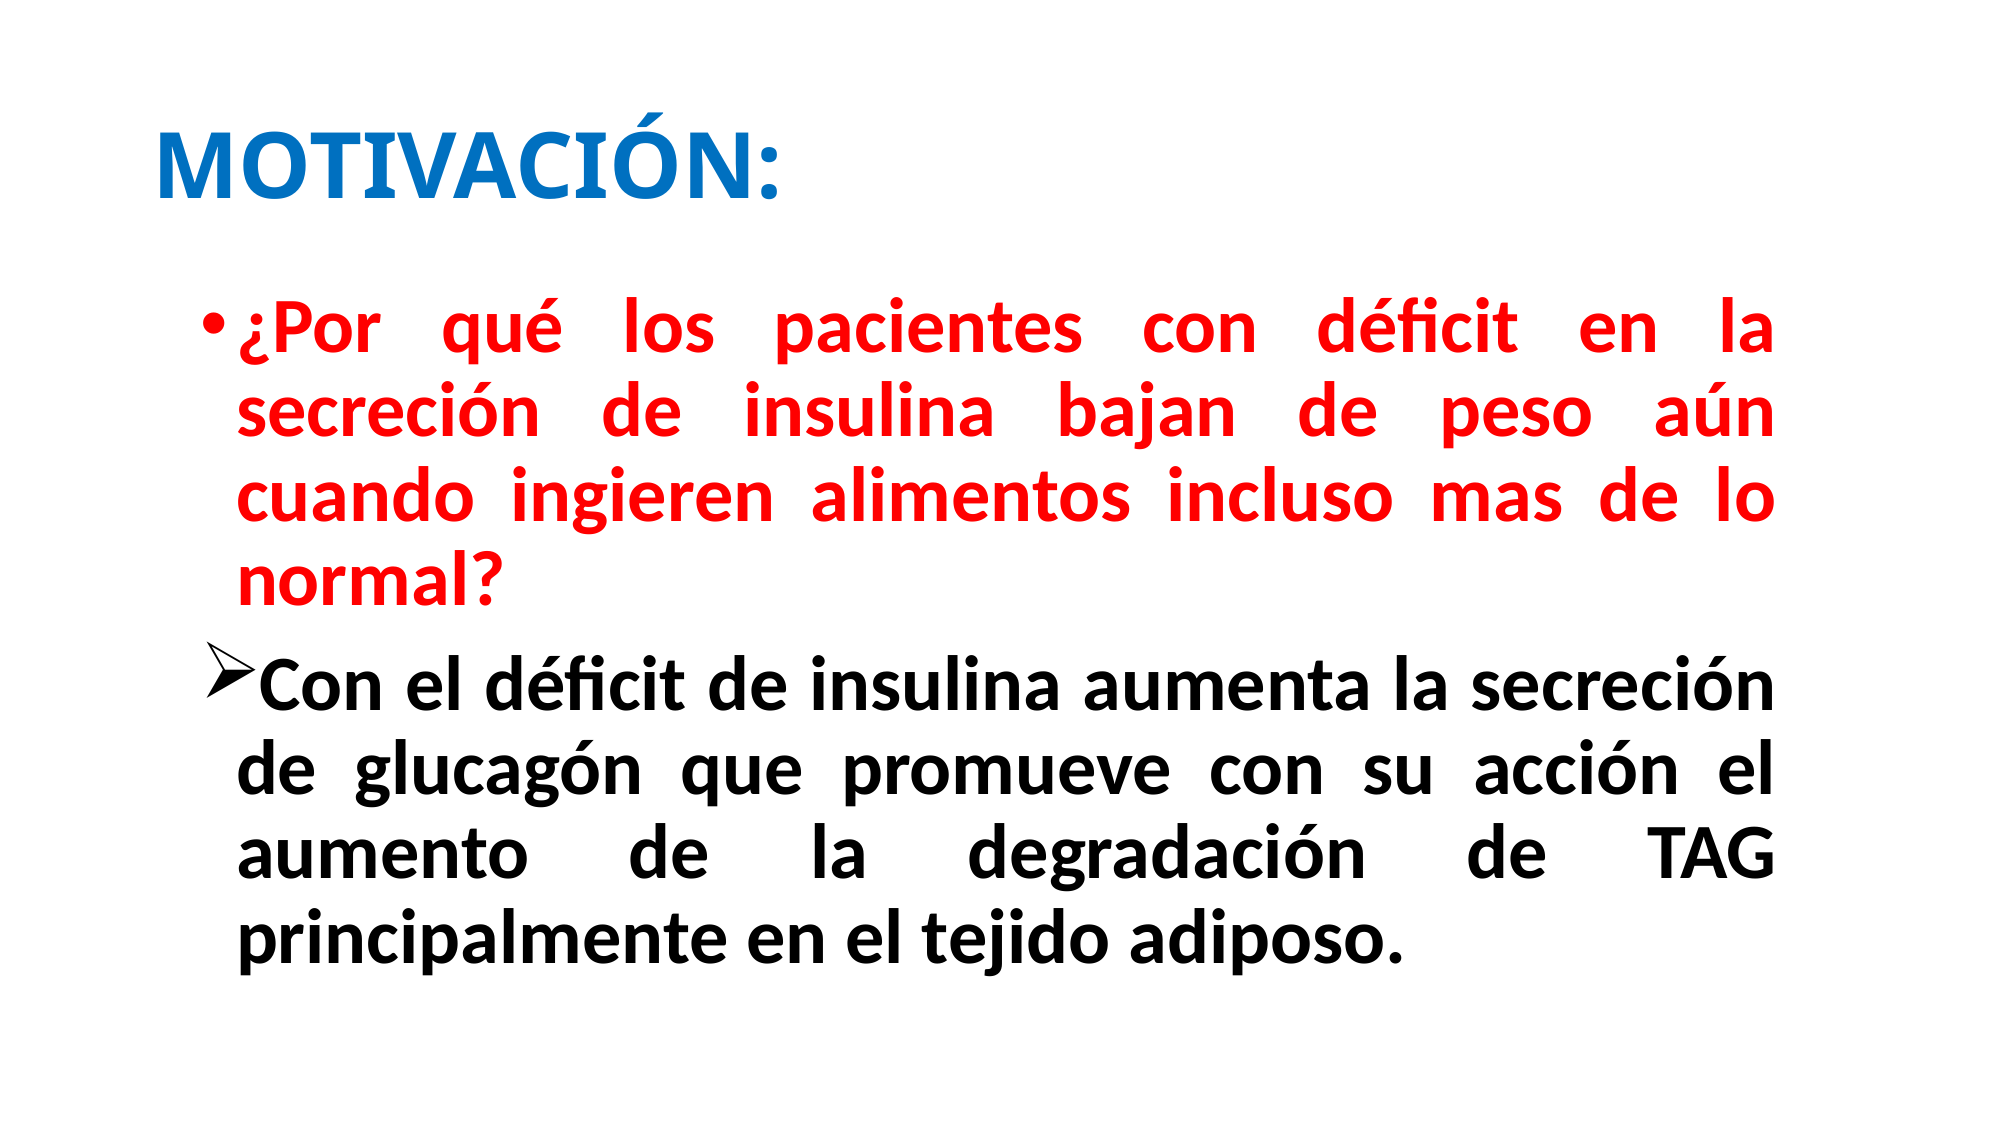

# MOTIVACIÓN:
¿Por qué los pacientes con déficit en la secreción de insulina bajan de peso aún cuando ingieren alimentos incluso mas de lo normal?
Con el déficit de insulina aumenta la secreción de glucagón que promueve con su acción el aumento de la degradación de TAG principalmente en el tejido adiposo.